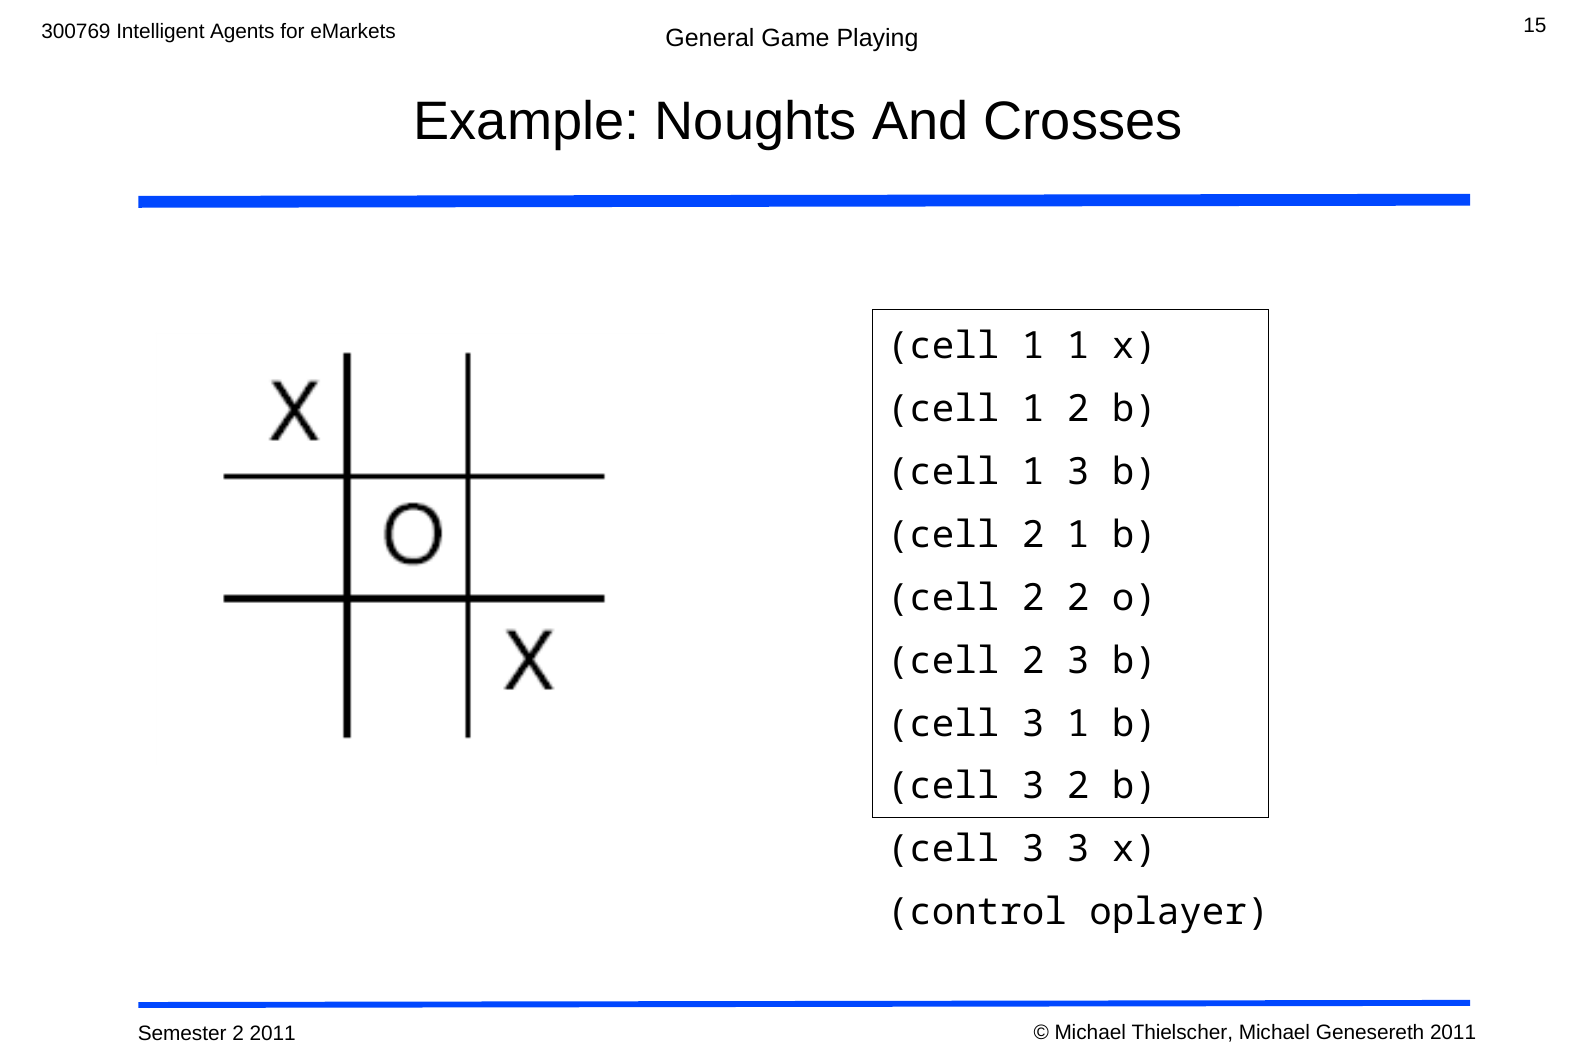

# Example: Noughts And Crosses
(cell 1 1 x)
(cell 1 2 b)
(cell 1 3 b)
(cell 2 1 b)
(cell 2 2 o)
(cell 2 3 b)
(cell 3 1 b)
(cell 3 2 b)
(cell 3 3 x)
(control oplayer)